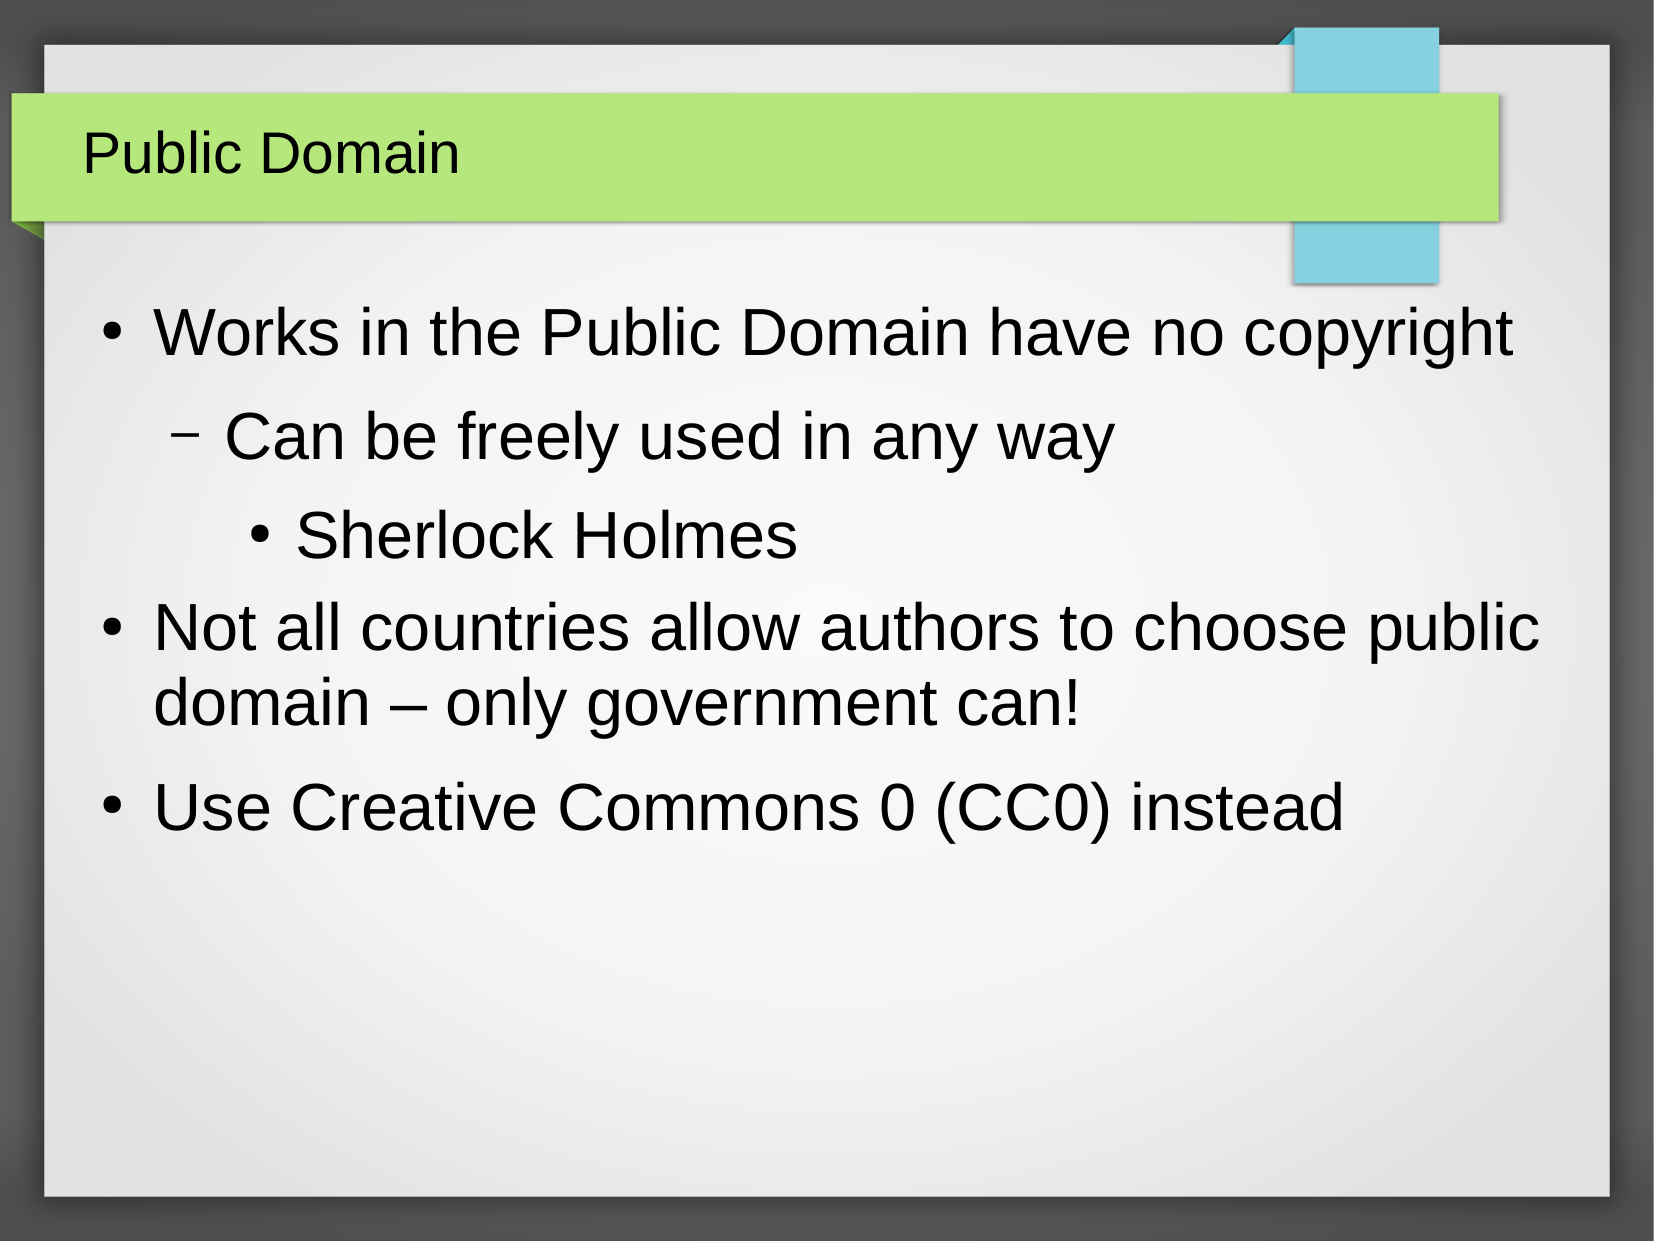

# Public Domain
Works in the Public Domain have no copyright
Can be freely used in any way
Sherlock Holmes
Not all countries allow authors to choose public domain – only government can!
Use Creative Commons 0 (CC0) instead